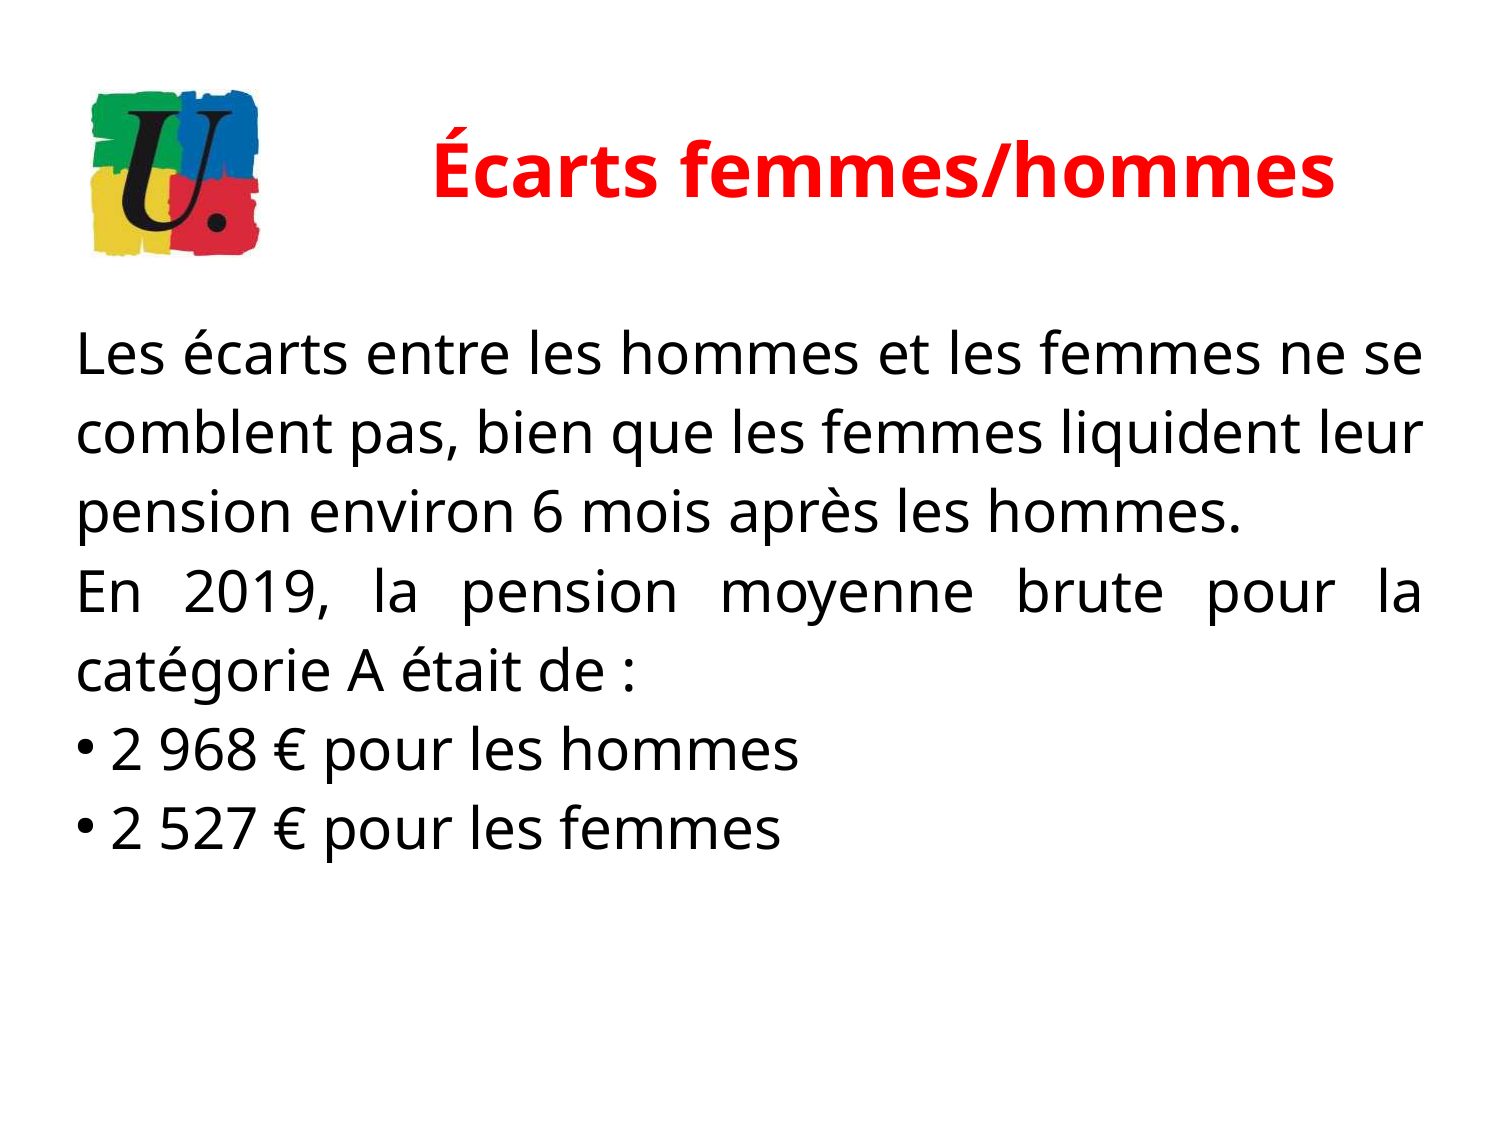

# Écarts femmes/hommes
Les écarts entre les hommes et les femmes ne se comblent pas, bien que les femmes liquident leur pension environ 6 mois après les hommes.
En 2019, la pension moyenne brute pour la catégorie A était de :
2 968 € pour les hommes
2 527 € pour les femmes